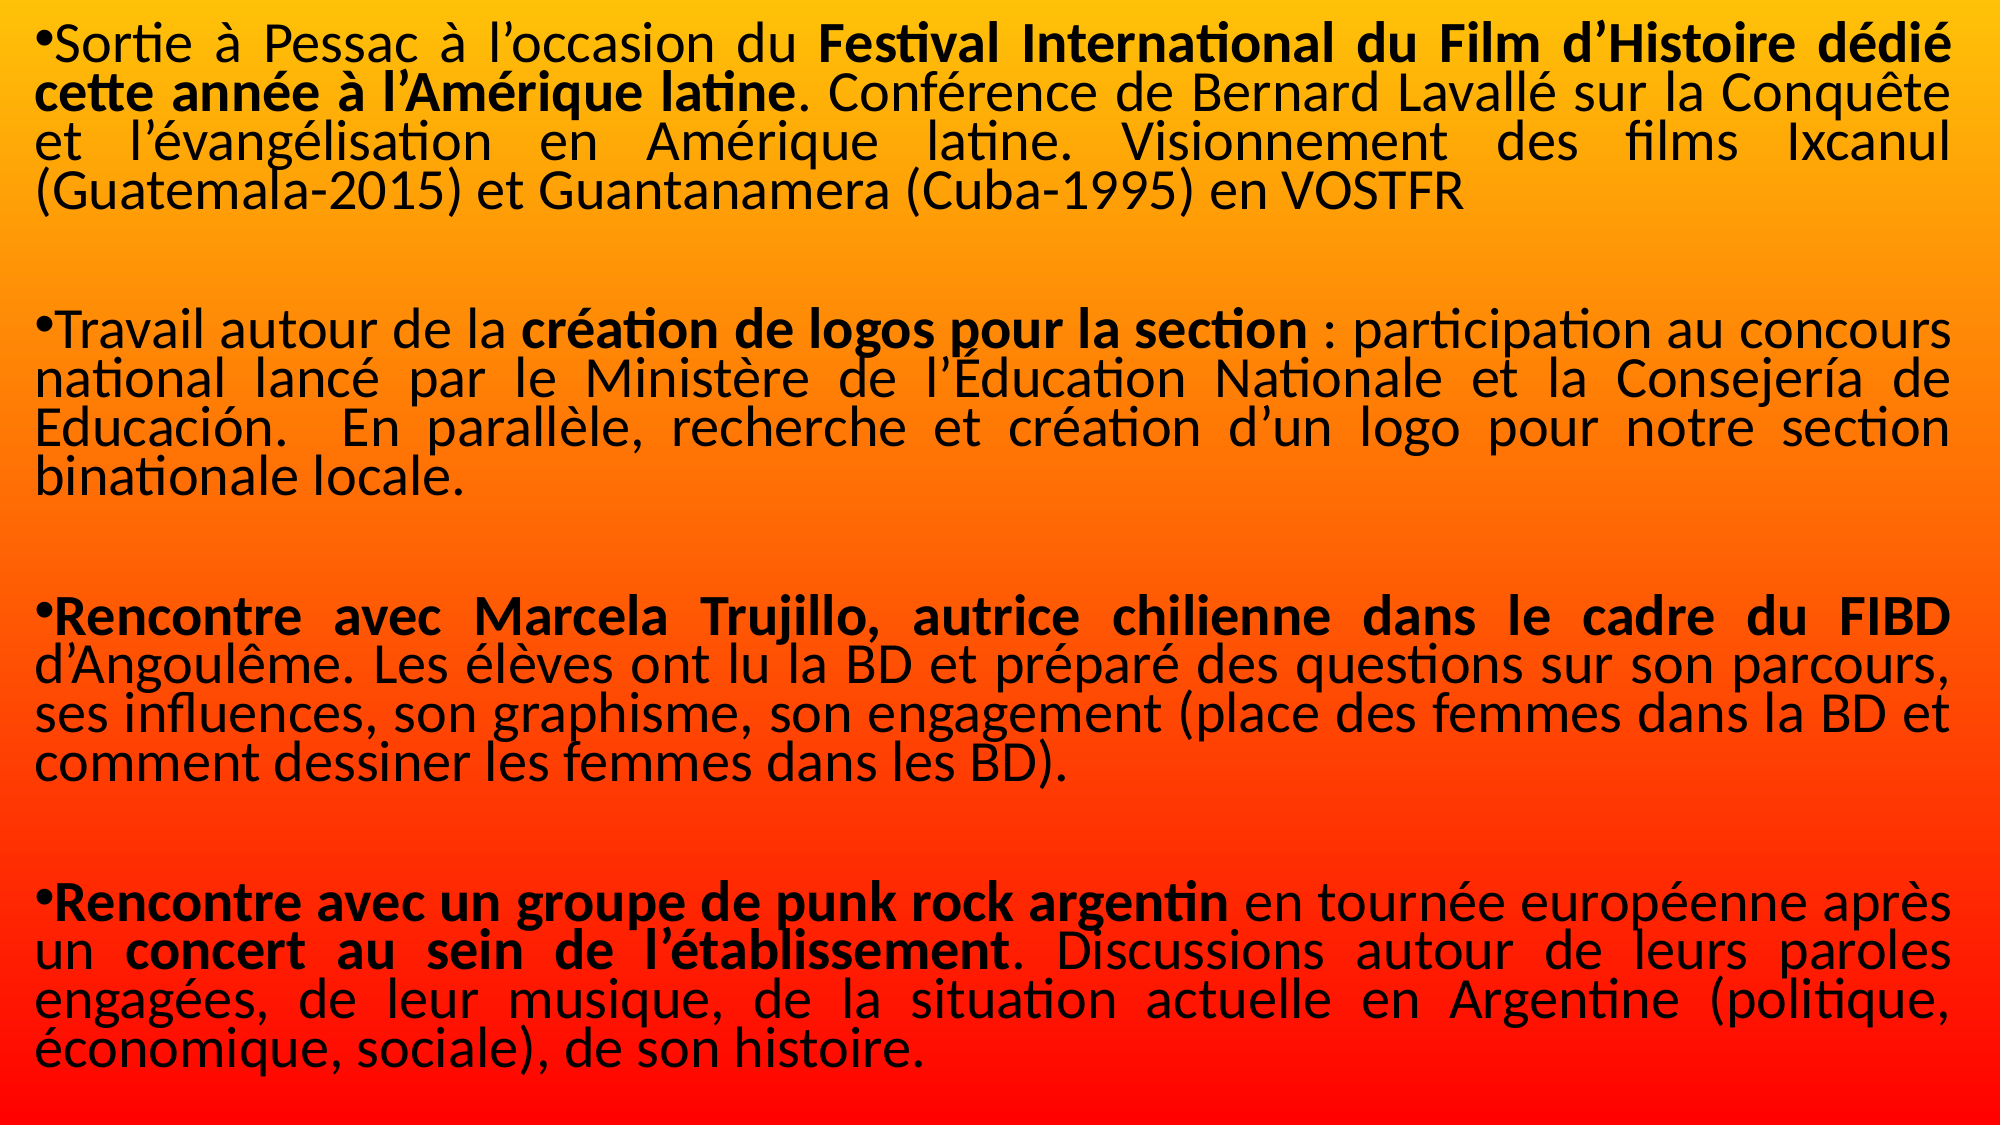

# Sortie à Pessac à l’occasion du Festival International du Film d’Histoire dédié cette année à l’Amérique latine. Conférence de Bernard Lavallé sur la Conquête et l’évangélisation en Amérique latine. Visionnement des films Ixcanul (Guatemala-2015) et Guantanamera (Cuba-1995) en VOSTFR
Travail autour de la création de logos pour la section : participation au concours national lancé par le Ministère de l’Éducation Nationale et la Consejería de Educación. En parallèle, recherche et création d’un logo pour notre section binationale locale.
Rencontre avec Marcela Trujillo, autrice chilienne dans le cadre du FIBD d’Angoulême. Les élèves ont lu la BD et préparé des questions sur son parcours, ses influences, son graphisme, son engagement (place des femmes dans la BD et comment dessiner les femmes dans les BD).
Rencontre avec un groupe de punk rock argentin en tournée européenne après un concert au sein de l’établissement. Discussions autour de leurs paroles engagées, de leur musique, de la situation actuelle en Argentine (politique, économique, sociale), de son histoire.